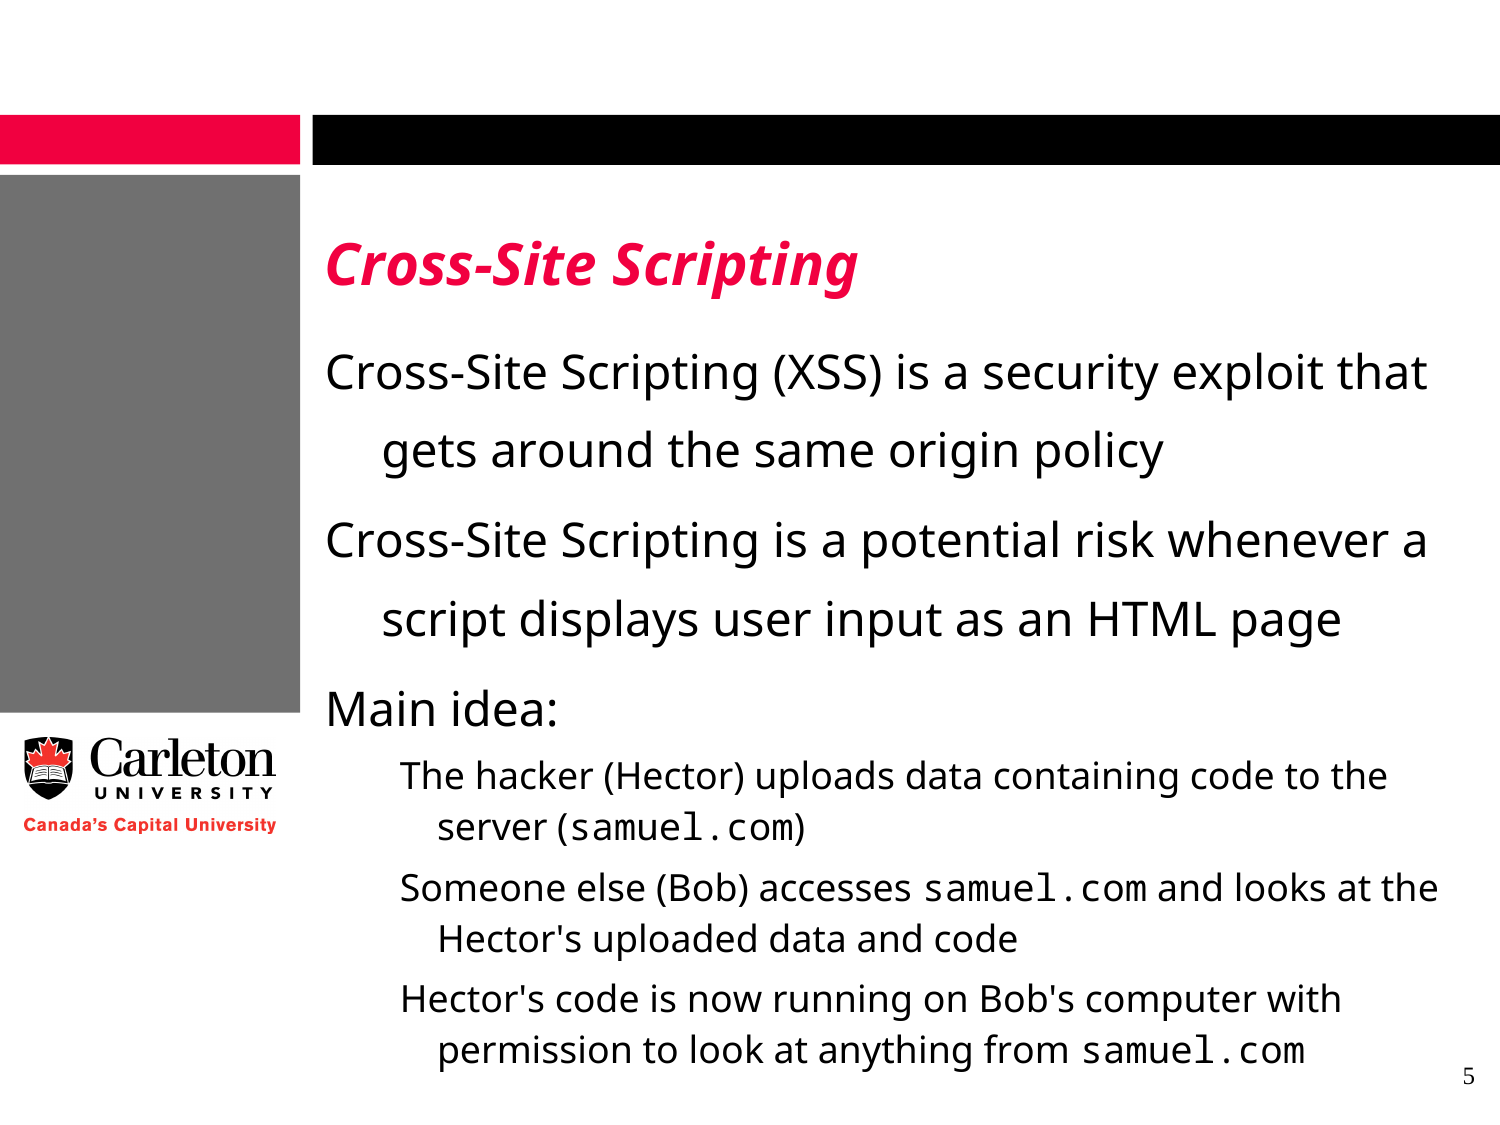

# Cross-Site Scripting
Cross-Site Scripting (XSS) is a security exploit that gets around the same origin policy
Cross-Site Scripting is a potential risk whenever a script displays user input as an HTML page
Main idea:
The hacker (Hector) uploads data containing code to the server (samuel.com)
Someone else (Bob) accesses samuel.com and looks at the Hector's uploaded data and code
Hector's code is now running on Bob's computer with permission to look at anything from samuel.com
5